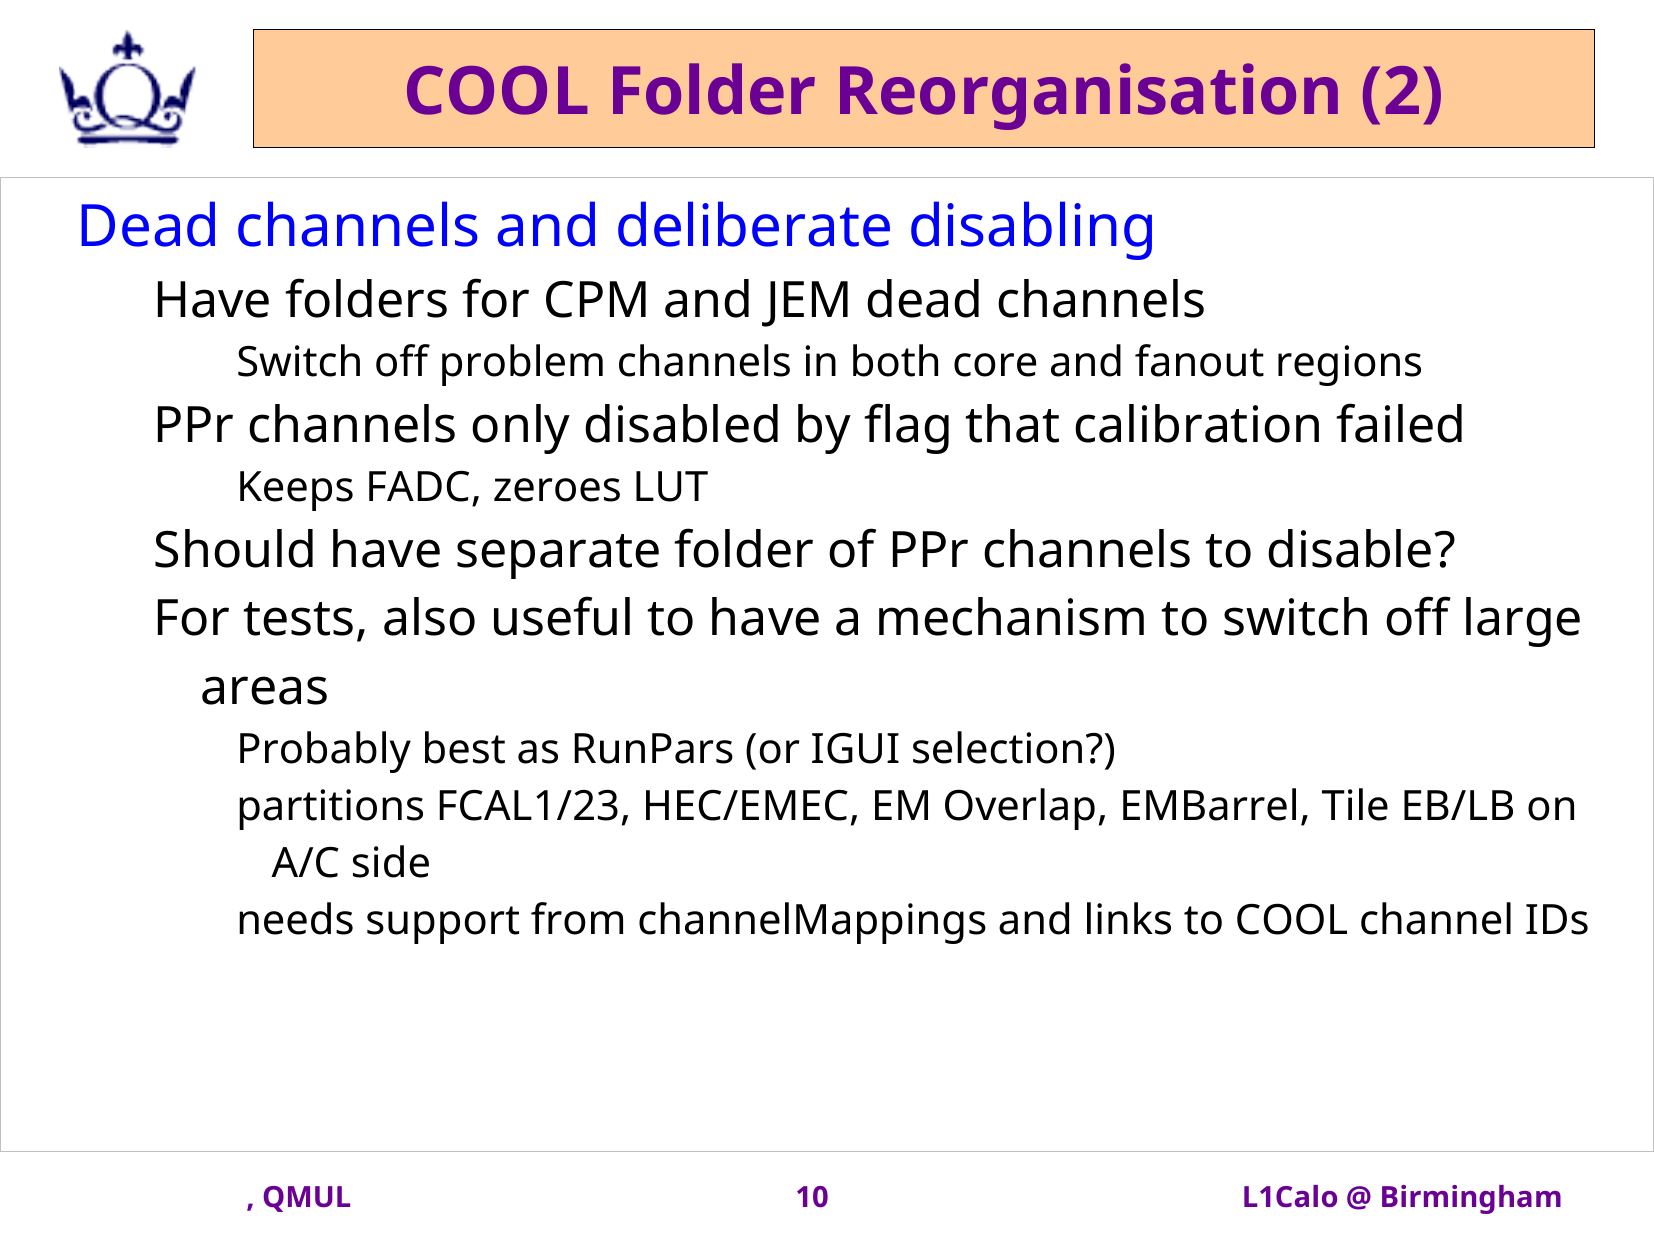

# COOL Folder Reorganisation (2)
Dead channels and deliberate disabling
Have folders for CPM and JEM dead channels
Switch off problem channels in both core and fanout regions
PPr channels only disabled by flag that calibration failed
Keeps FADC, zeroes LUT
Should have separate folder of PPr channels to disable?
For tests, also useful to have a mechanism to switch off large areas
Probably best as RunPars (or IGUI selection?)
partitions FCAL1/23, HEC/EMEC, EM Overlap, EMBarrel, Tile EB/LB on A/C side
needs support from channelMappings and links to COOL channel IDs